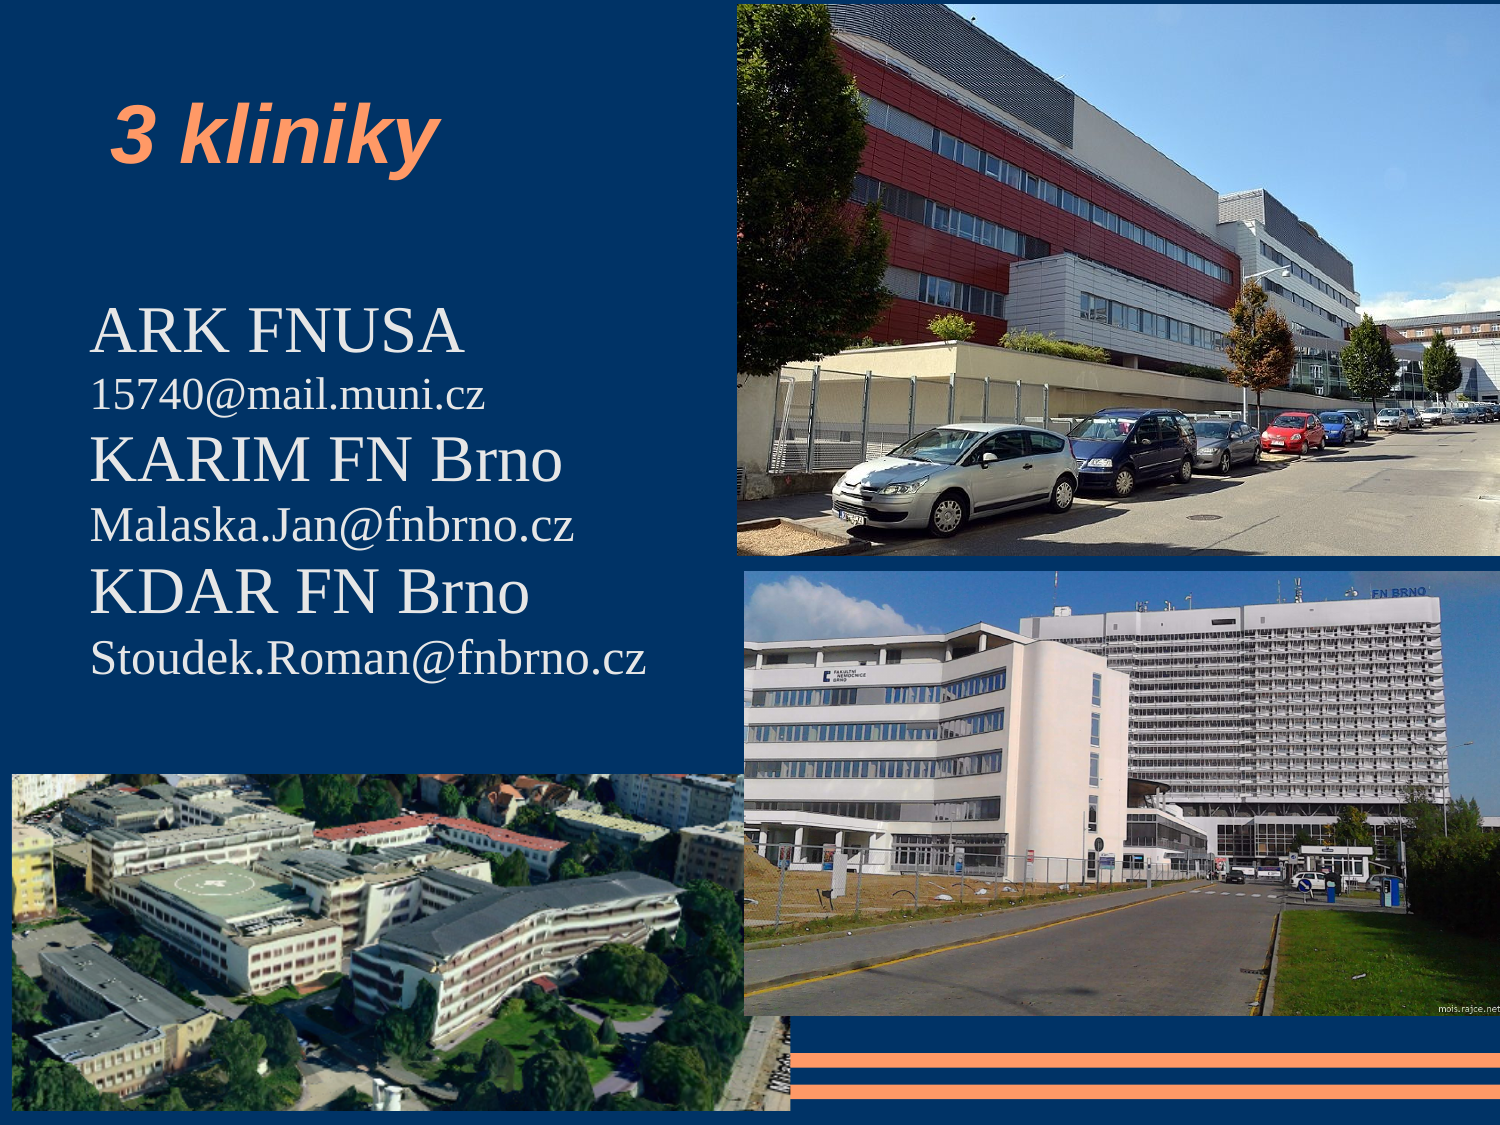

# 3 kliniky
ARK FNUSA
15740@mail.muni.cz
KARIM FN Brno
Malaska.Jan@fnbrno.cz
KDAR FN Brno
Stoudek.Roman@fnbrno.cz